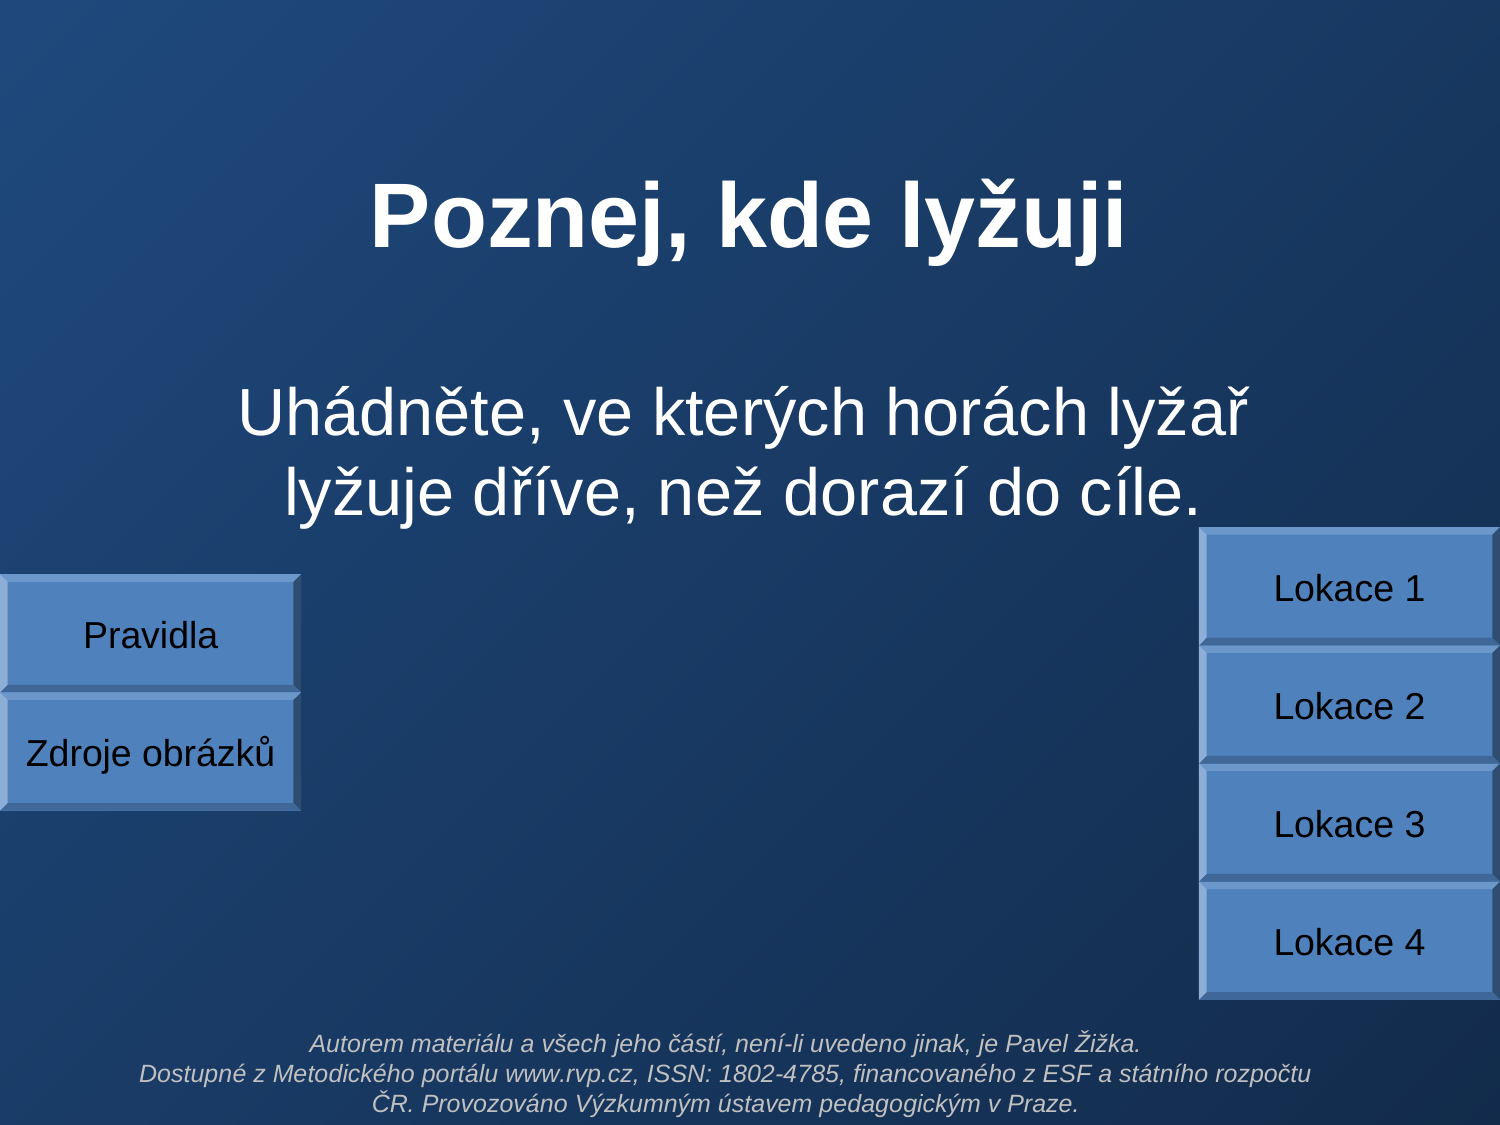

# Poznej, kde lyžuji
Uhádněte, ve kterých horách lyžař lyžuje dříve, než dorazí do cíle.
Lokace 1
Pravidla
Lokace 2
Zdroje obrázků
Lokace 3
Lokace 4
1.
Autorem materiálu a všech jeho částí, není-li uvedeno jinak, je Pavel Žižka.
Dostupné z Metodického portálu www.rvp.cz, ISSN: 1802-4785, financovaného z ESF a státního rozpočtu ČR. Provozováno Výzkumným ústavem pedagogickým v Praze.